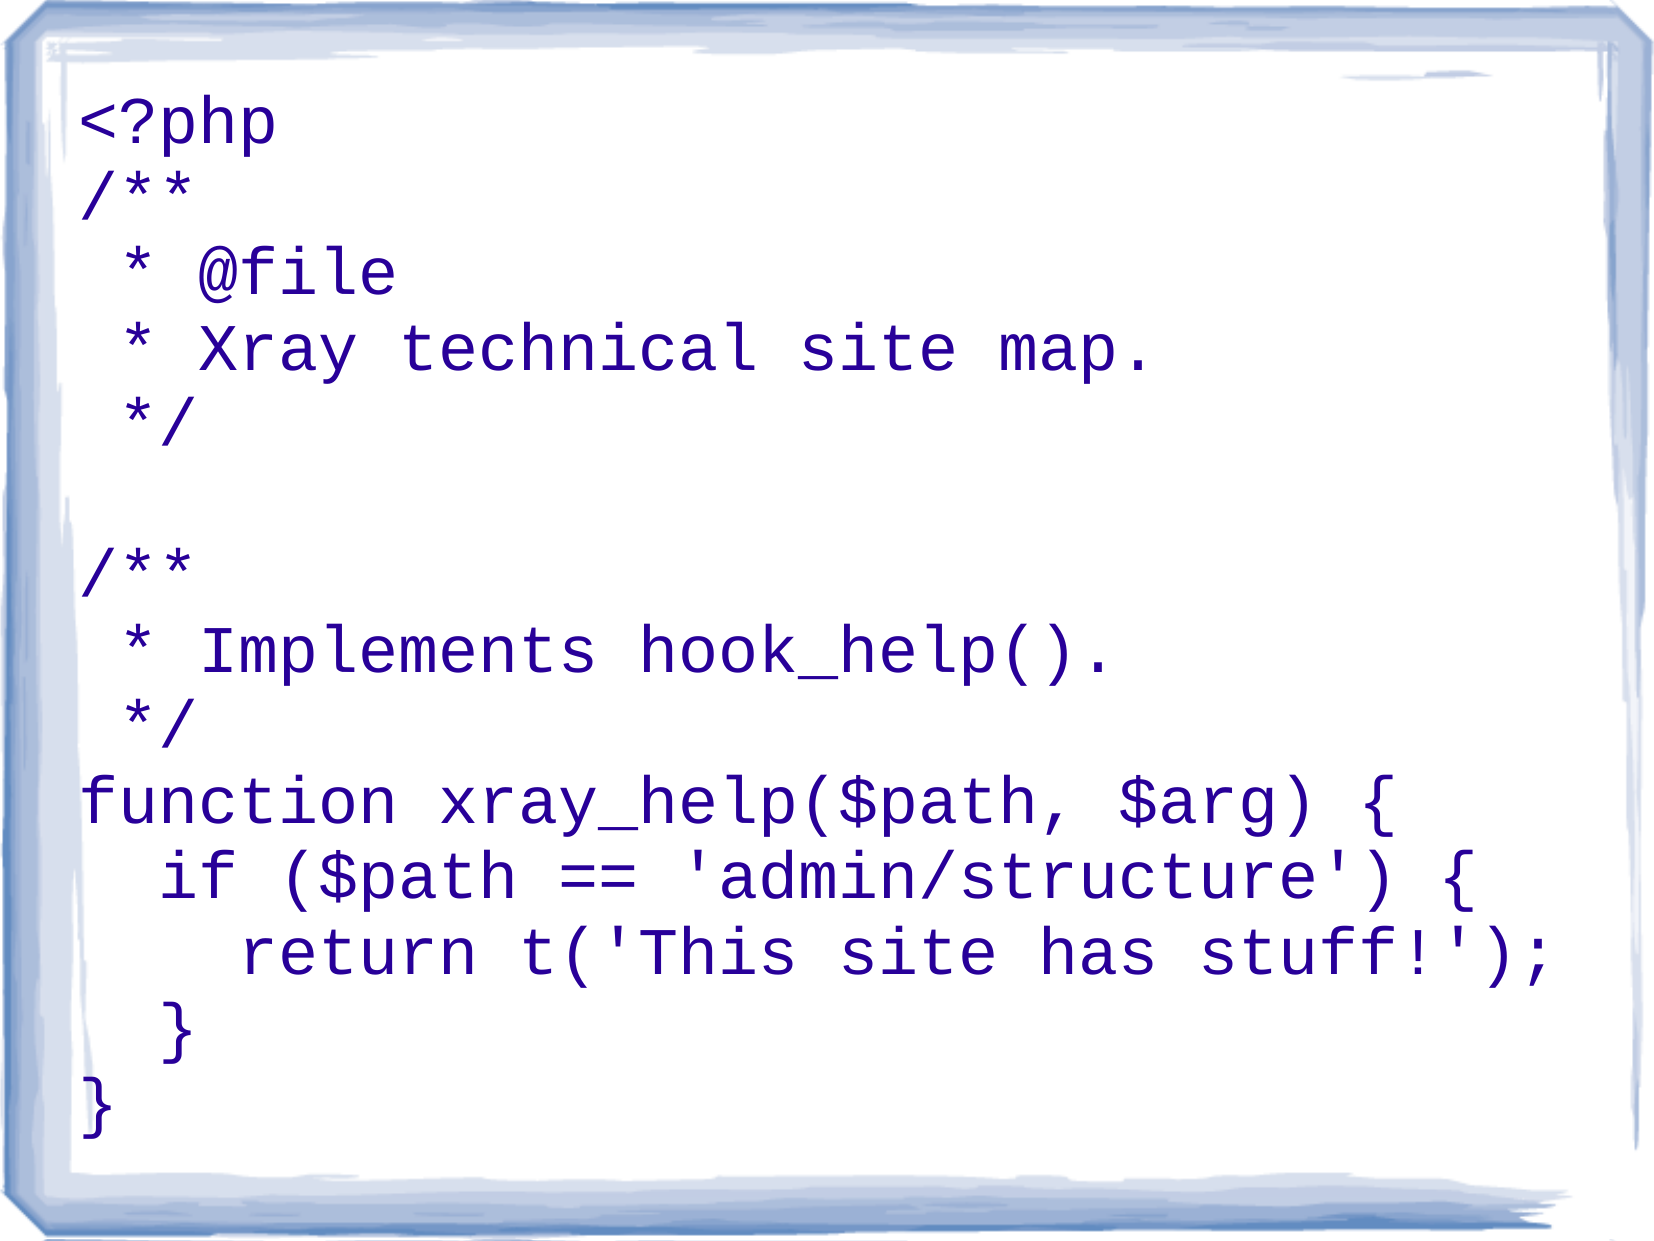

# <?php
/**
 * @file
 * Xray technical site map.
 */
/**
 * Implements hook_help().
 */
function xray_help($path, $arg) {
 if ($path == 'admin/structure') {
 return t('This site has stuff!');
 }
}